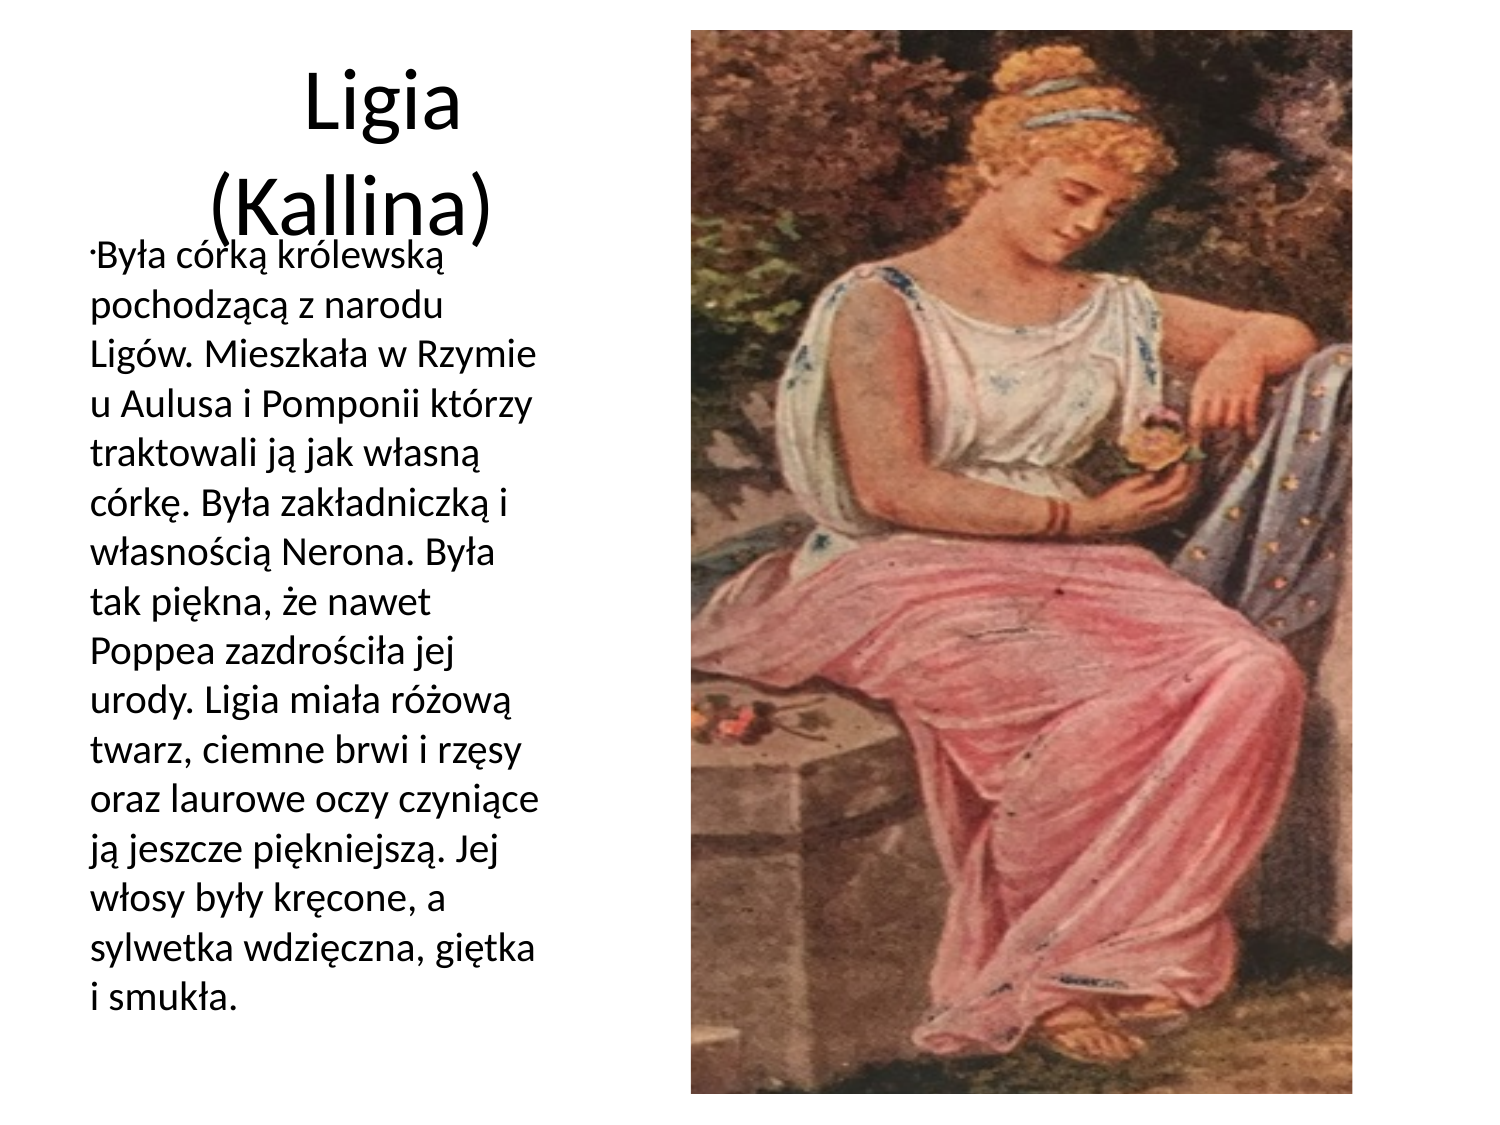

# Ligia (Kallina)
Była córką królewską pochodzącą z narodu Ligów. Mieszkała w Rzymie u Aulusa i Pomponii którzy traktowali ją jak własną córkę. Była zakładniczką i własnością Nerona. Była tak piękna, że nawet Poppea zazdrościła jej urody. Ligia miała różową twarz, ciemne brwi i rzęsy oraz laurowe oczy czyniące ją jeszcze piękniejszą. Jej włosy były kręcone, a sylwetka wdzięczna, giętka i smukła.